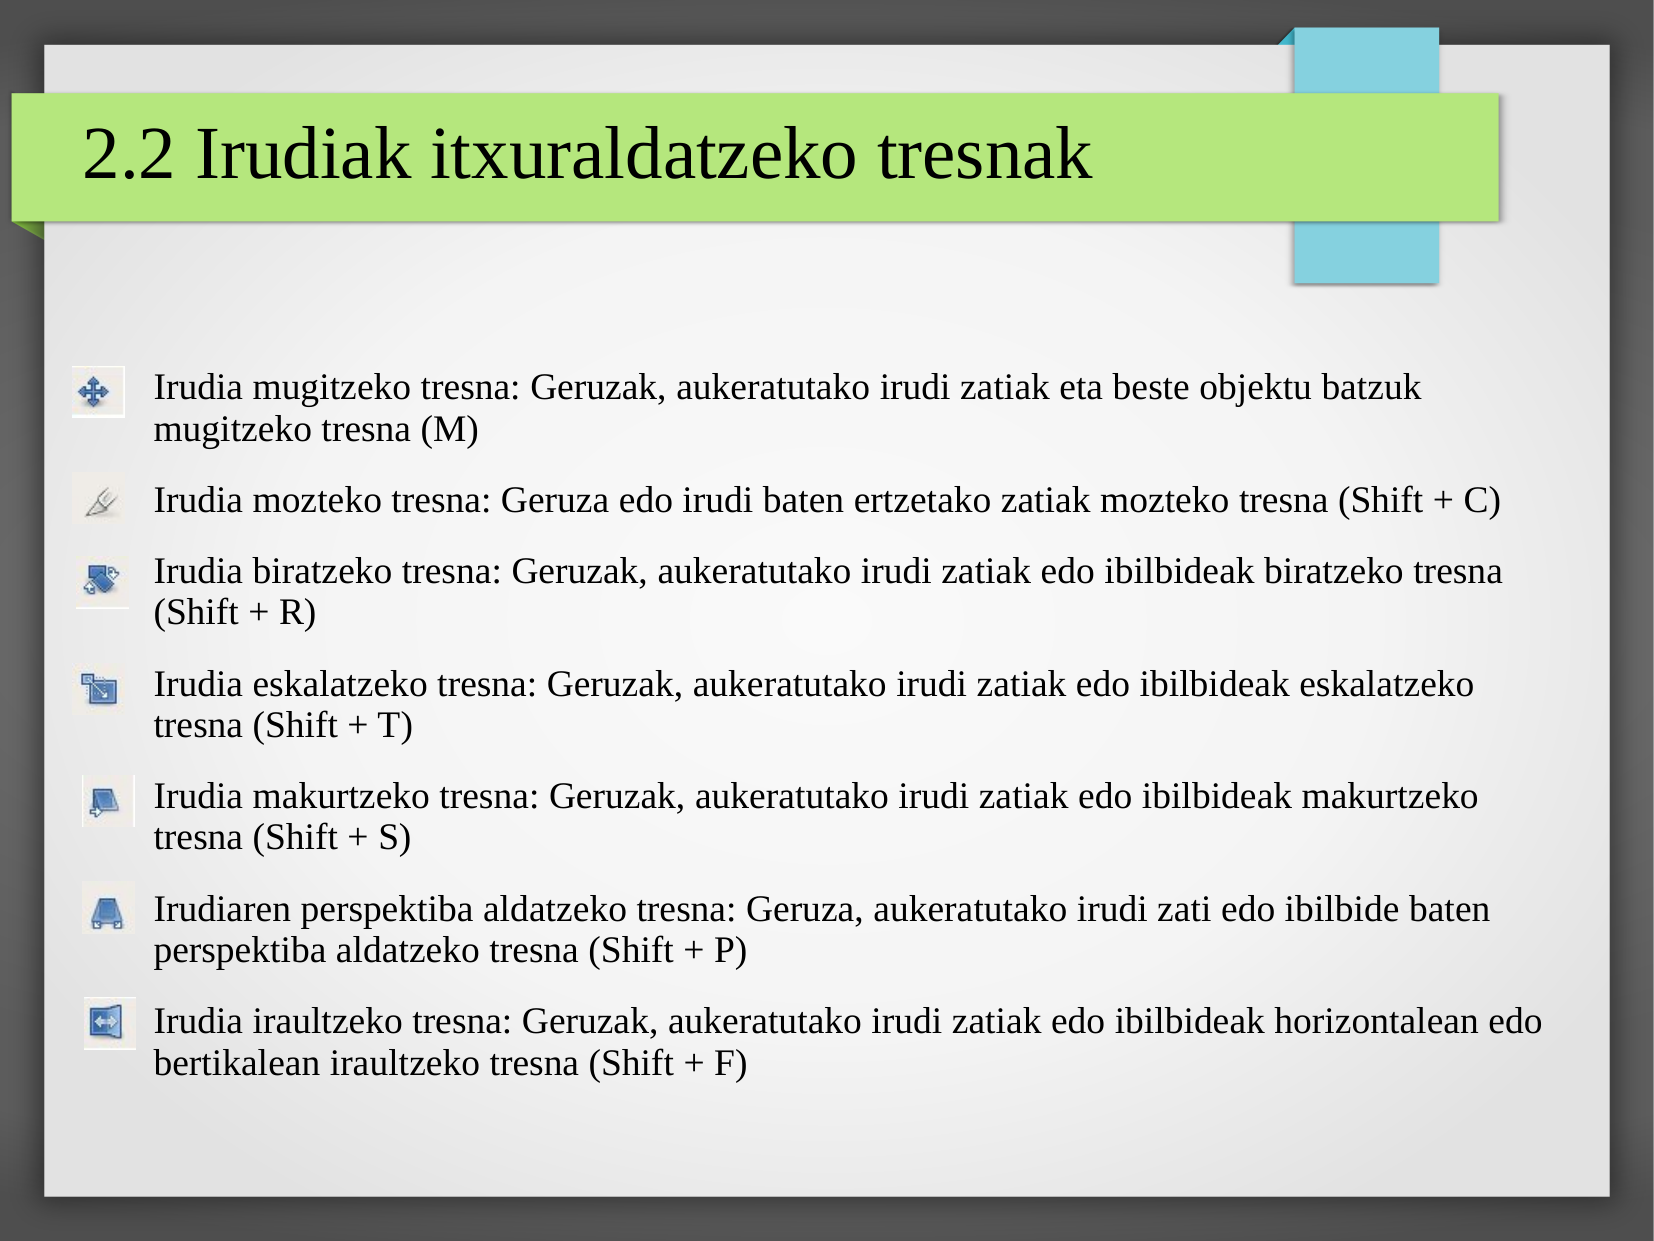

# 2.2 Irudiak itxuraldatzeko tresnak
Irudia mugitzeko tresna: Geruzak, aukeratutako irudi zatiak eta beste objektu batzuk mugitzeko tresna (M)
Irudia mozteko tresna: Geruza edo irudi baten ertzetako zatiak mozteko tresna (Shift + C)
Irudia biratzeko tresna: Geruzak, aukeratutako irudi zatiak edo ibilbideak biratzeko tresna (Shift + R)
Irudia eskalatzeko tresna: Geruzak, aukeratutako irudi zatiak edo ibilbideak eskalatzeko tresna (Shift + T)
Irudia makurtzeko tresna: Geruzak, aukeratutako irudi zatiak edo ibilbideak makurtzeko tresna (Shift + S)
Irudiaren perspektiba aldatzeko tresna: Geruza, aukeratutako irudi zati edo ibilbide baten perspektiba aldatzeko tresna (Shift + P)
Irudia iraultzeko tresna: Geruzak, aukeratutako irudi zatiak edo ibilbideak horizontalean edo bertikalean iraultzeko tresna (Shift + F)